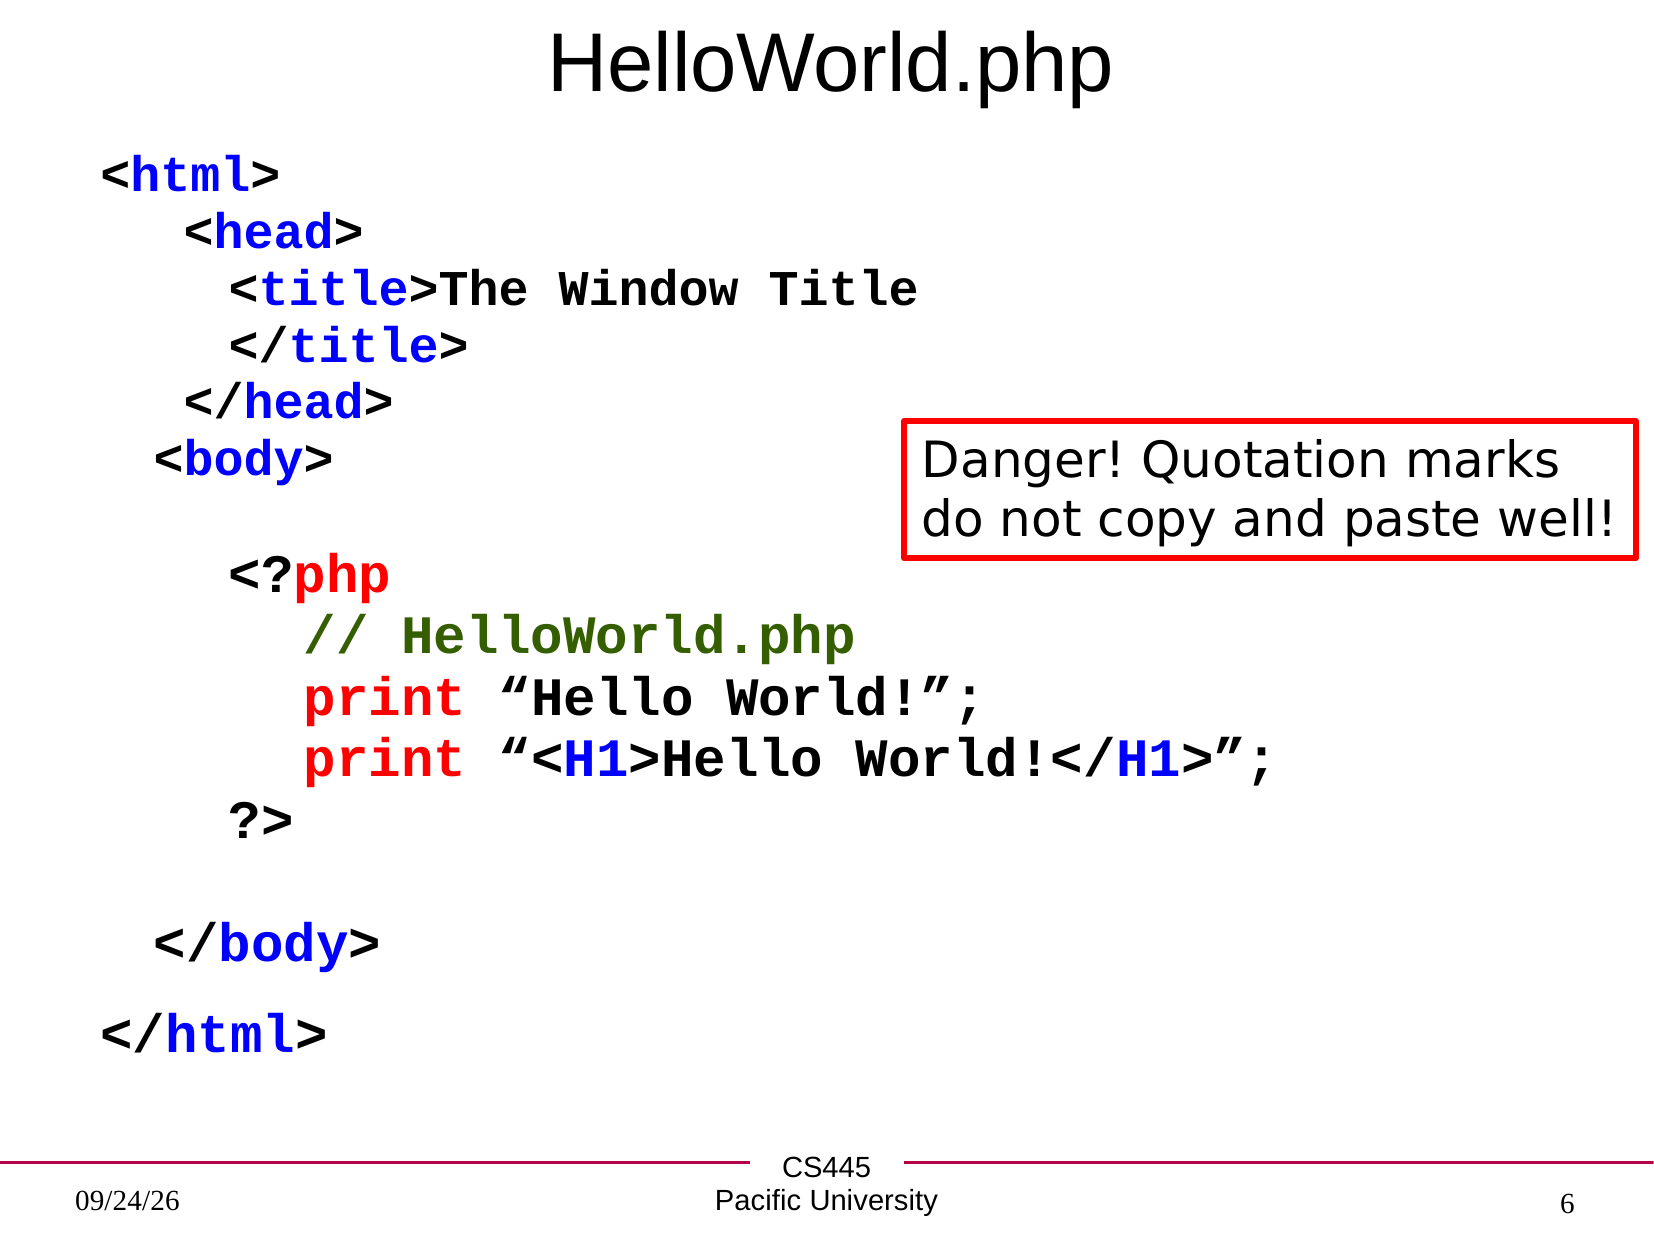

# HelloWorld.php
<html>
 <head>
 	<title>The Window Title
	</title>
 </head>
<body>
	<?php
 		// HelloWorld.php
		print “Hello World!”;
		print “<H1>Hello World!</H1>”;
	?>
</body>
</html>
Danger! Quotation marks
do not copy and paste well!